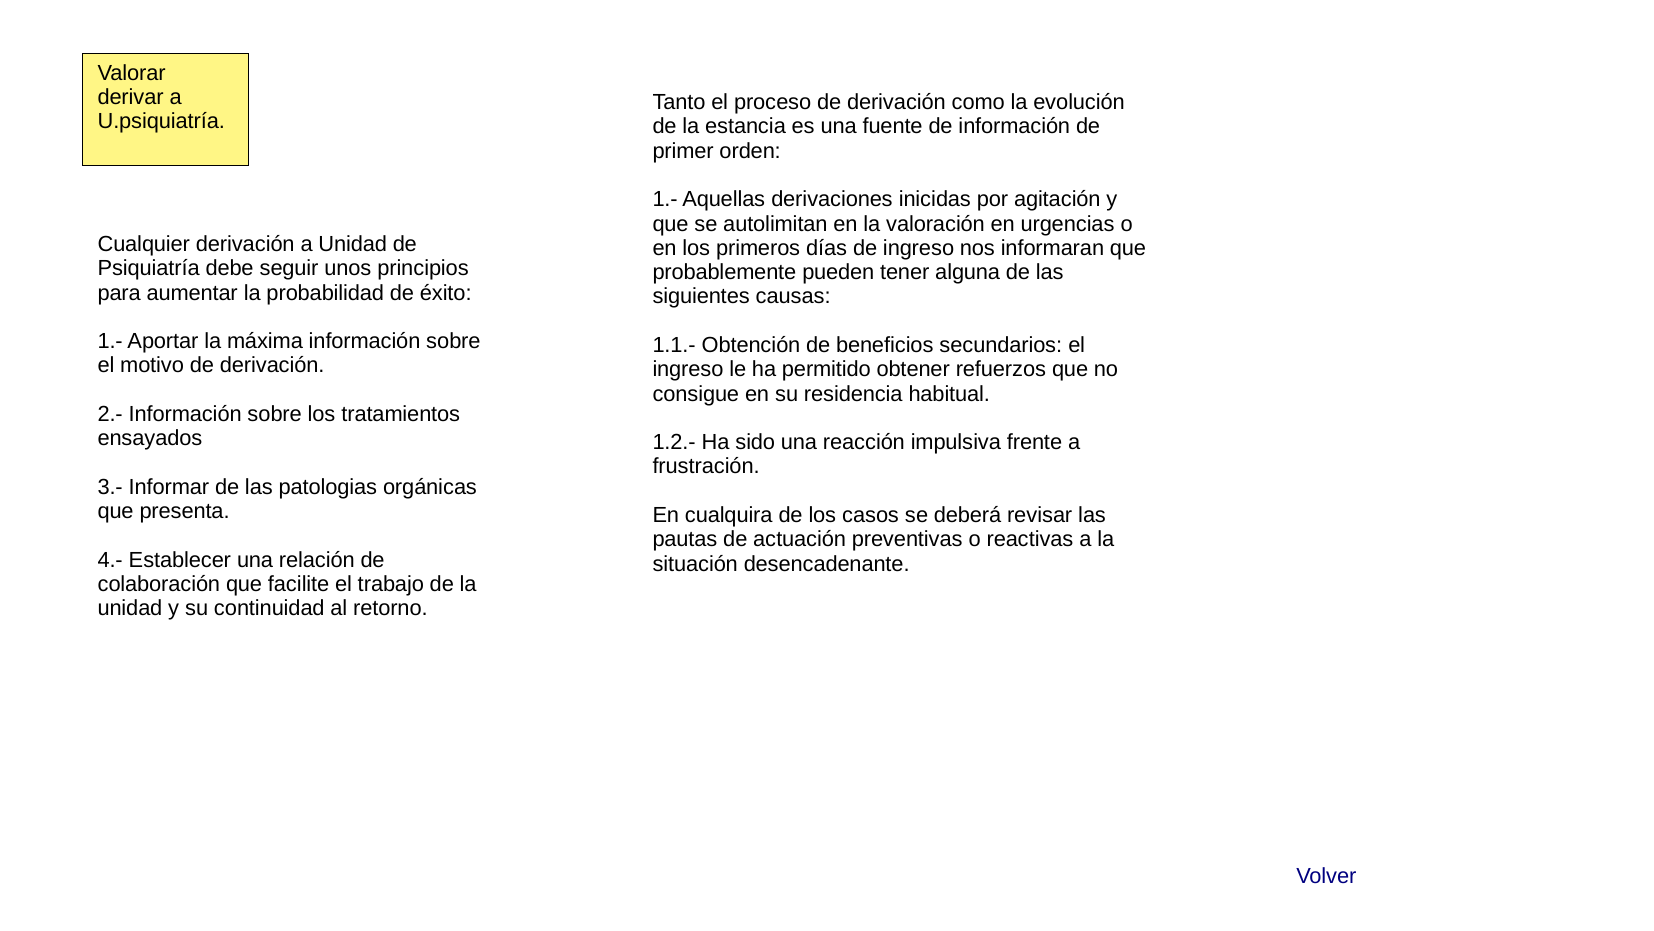

Valorar derivar a U.psiquiatría.
Tanto el proceso de derivación como la evolución de la estancia es una fuente de información de primer orden:
1.- Aquellas derivaciones inicidas por agitación y que se autolimitan en la valoración en urgencias o en los primeros días de ingreso nos informaran que probablemente pueden tener alguna de las siguientes causas:
1.1.- Obtención de beneficios secundarios: el ingreso le ha permitido obtener refuerzos que no consigue en su residencia habitual.
1.2.- Ha sido una reacción impulsiva frente a frustración.
En cualquira de los casos se deberá revisar las pautas de actuación preventivas o reactivas a la situación desencadenante.
Cualquier derivación a Unidad de Psiquiatría debe seguir unos principios para aumentar la probabilidad de éxito:
1.- Aportar la máxima información sobre el motivo de derivación.
2.- Información sobre los tratamientos ensayados
3.- Informar de las patologias orgánicas que presenta.
4.- Establecer una relación de colaboración que facilite el trabajo de la unidad y su continuidad al retorno.
Volver